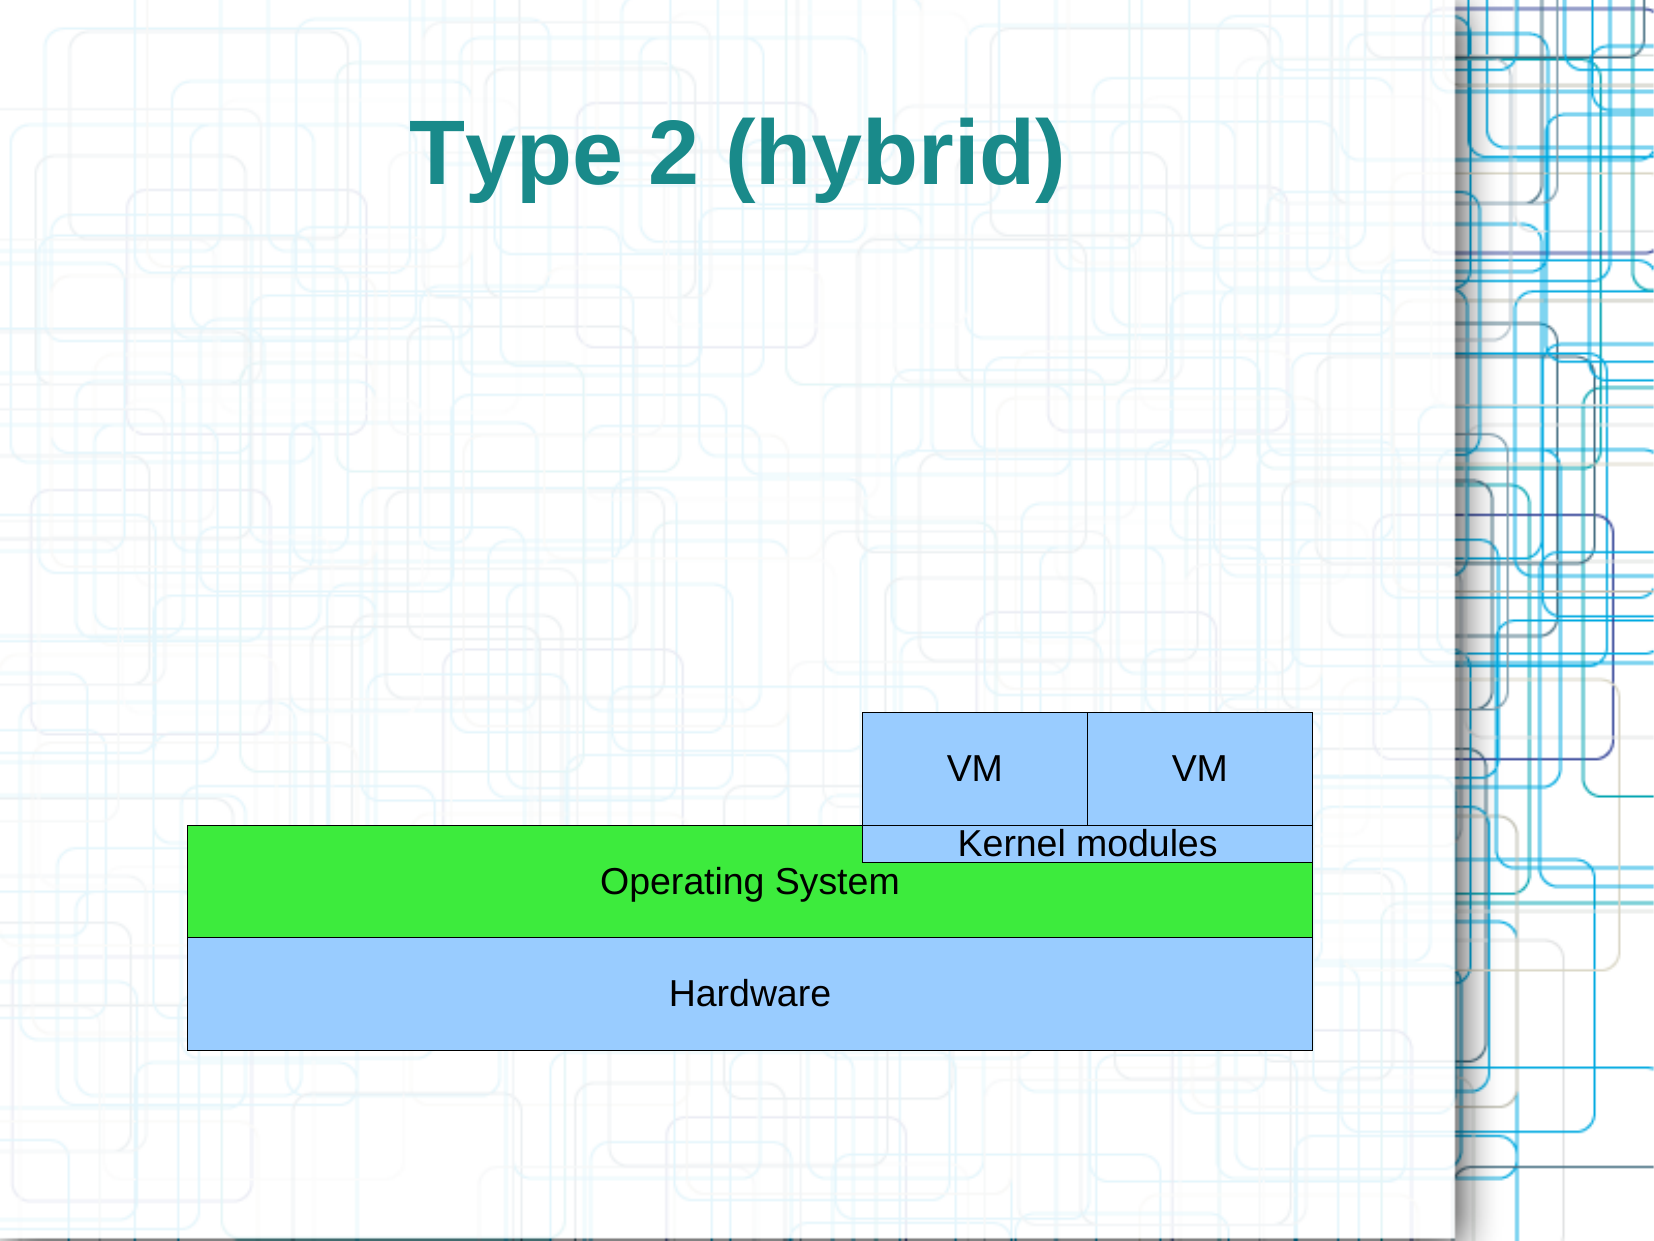

# Type 2 (hybrid)
VM
VM
Operating System
Kernel modules
Hardware